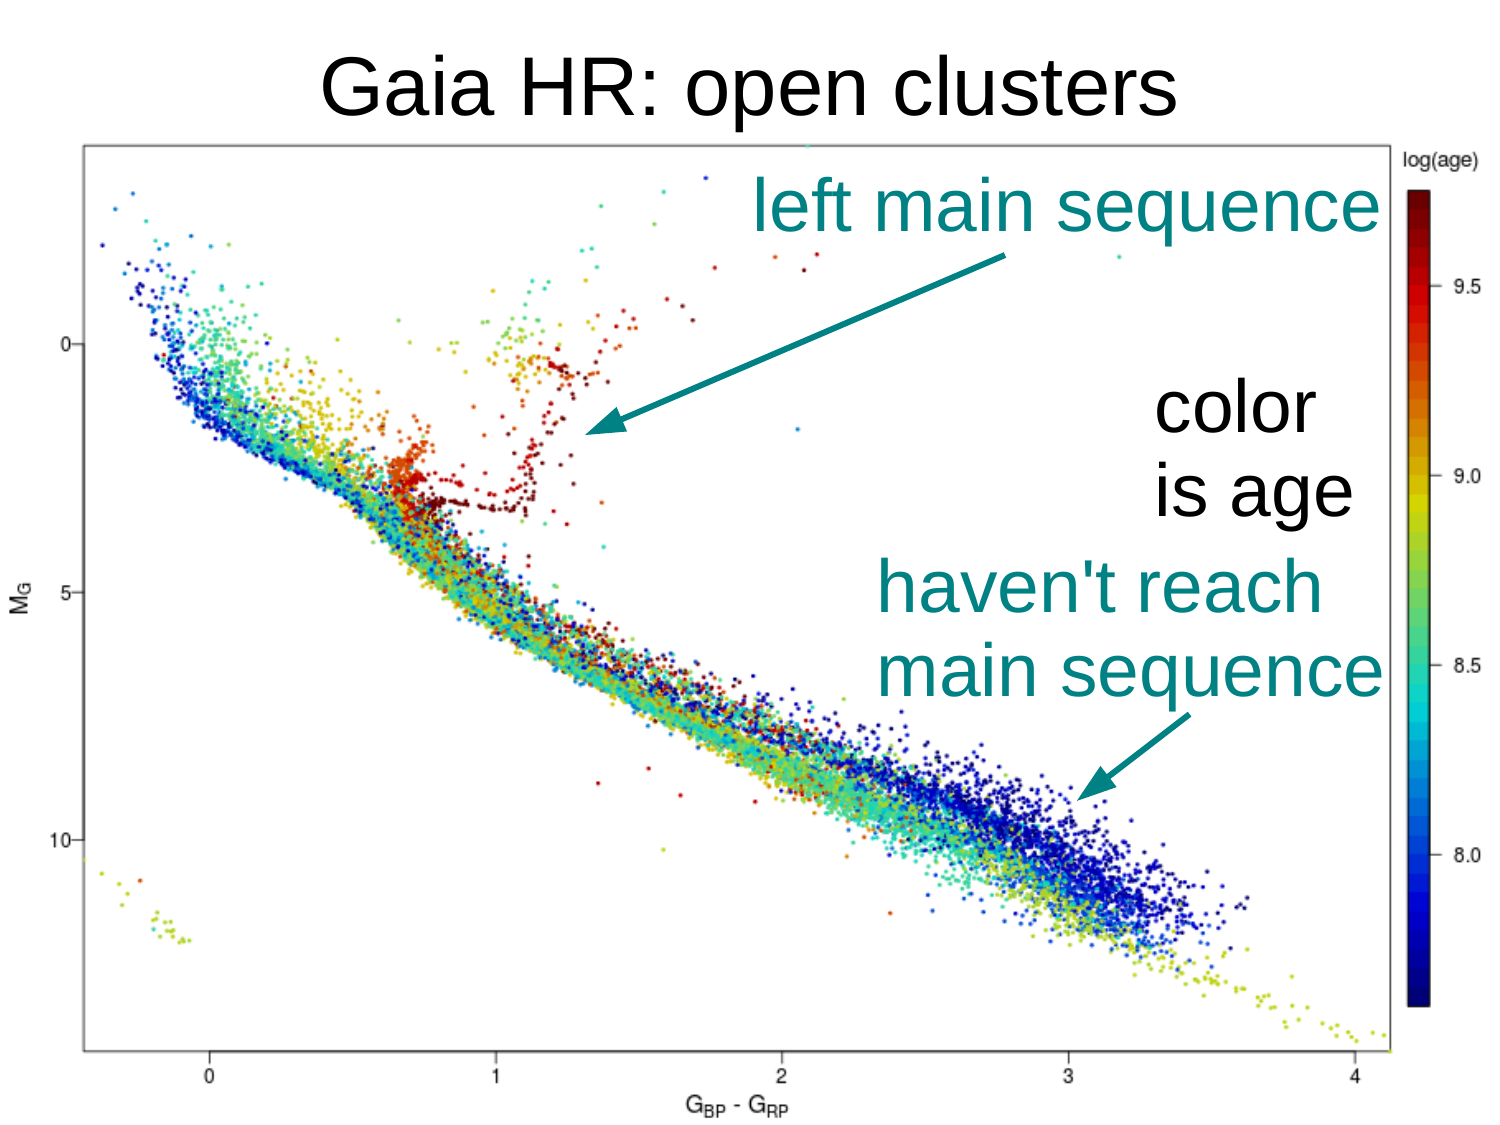

Gaia HR: open clusters
left main sequence
color is age
haven't reach main sequence